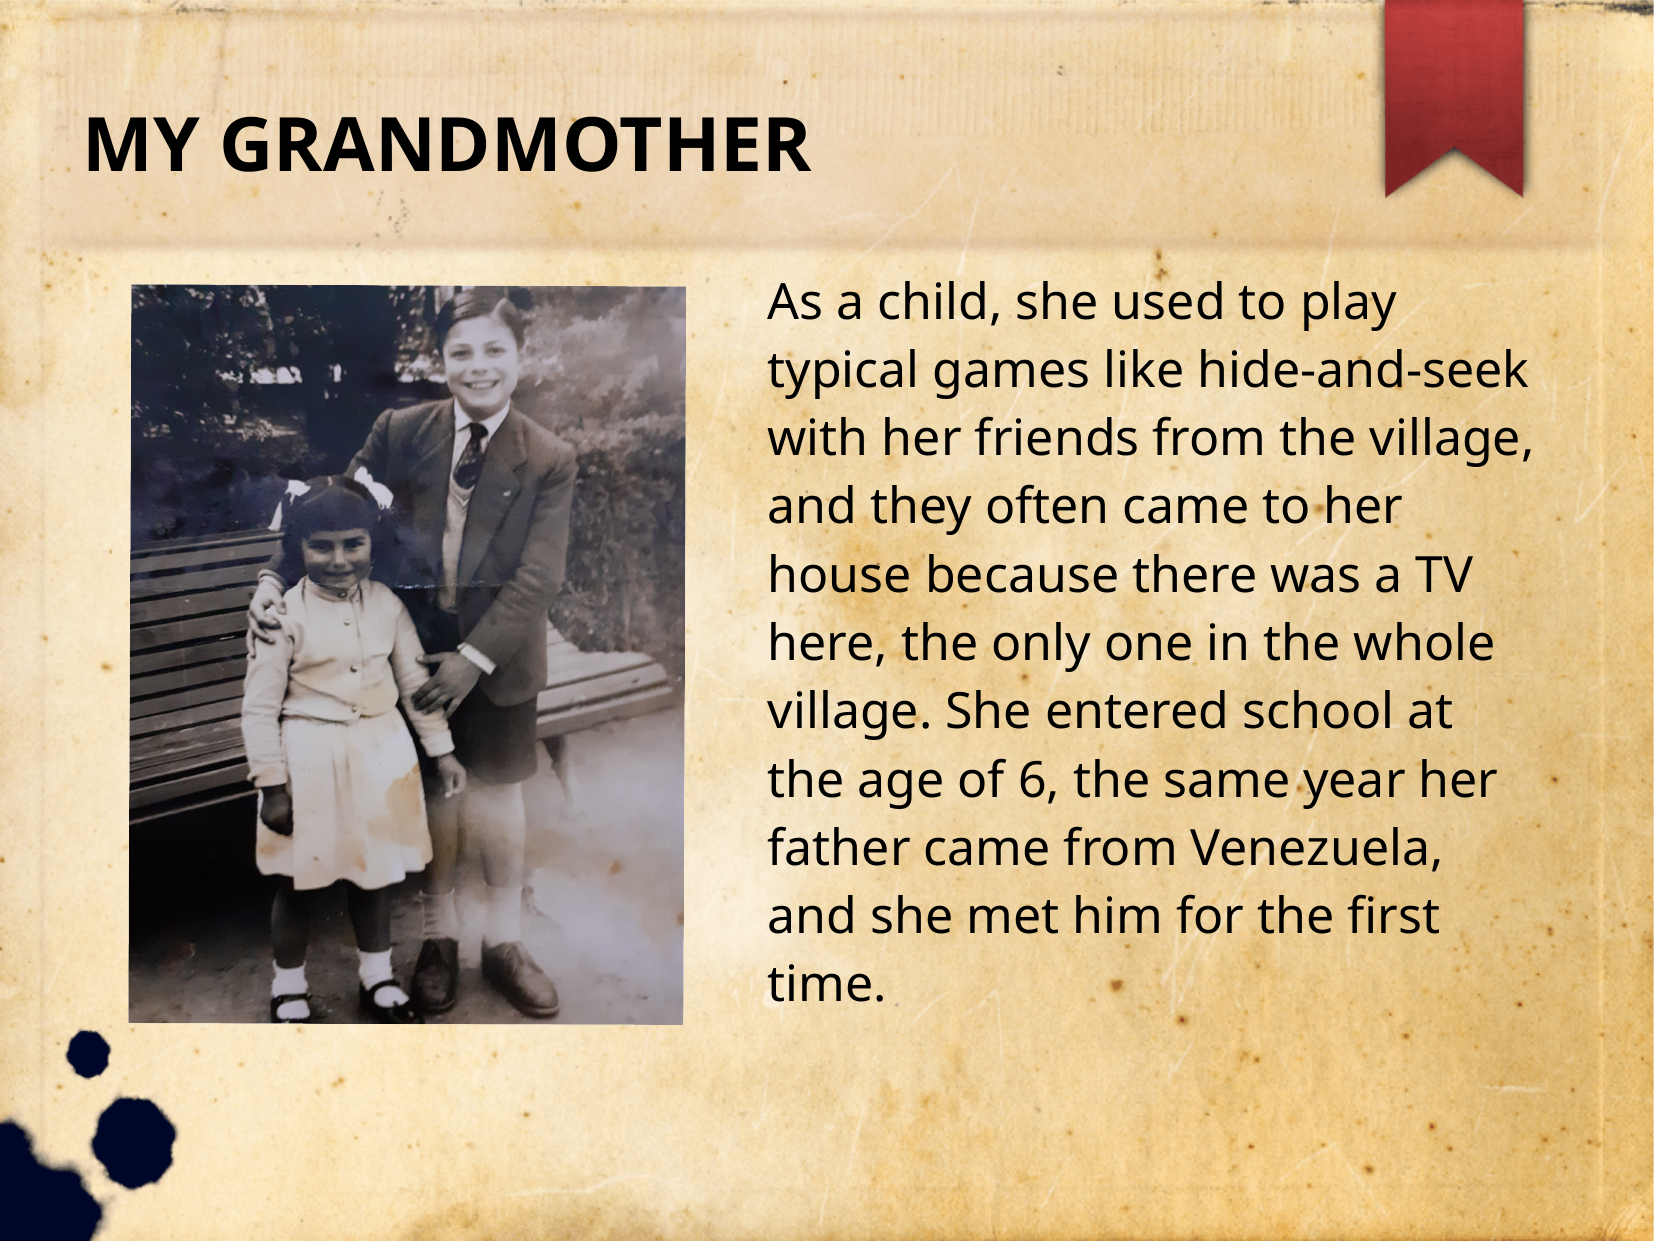

# MY GRANDMOTHER
As a child, she used to play typical games like hide-and-seek with her friends from the village, and they often came to her house because there was a TV here, the only one in the whole village. She entered school at the age of 6, the same year her father came from Venezuela, and she met him for the first time.